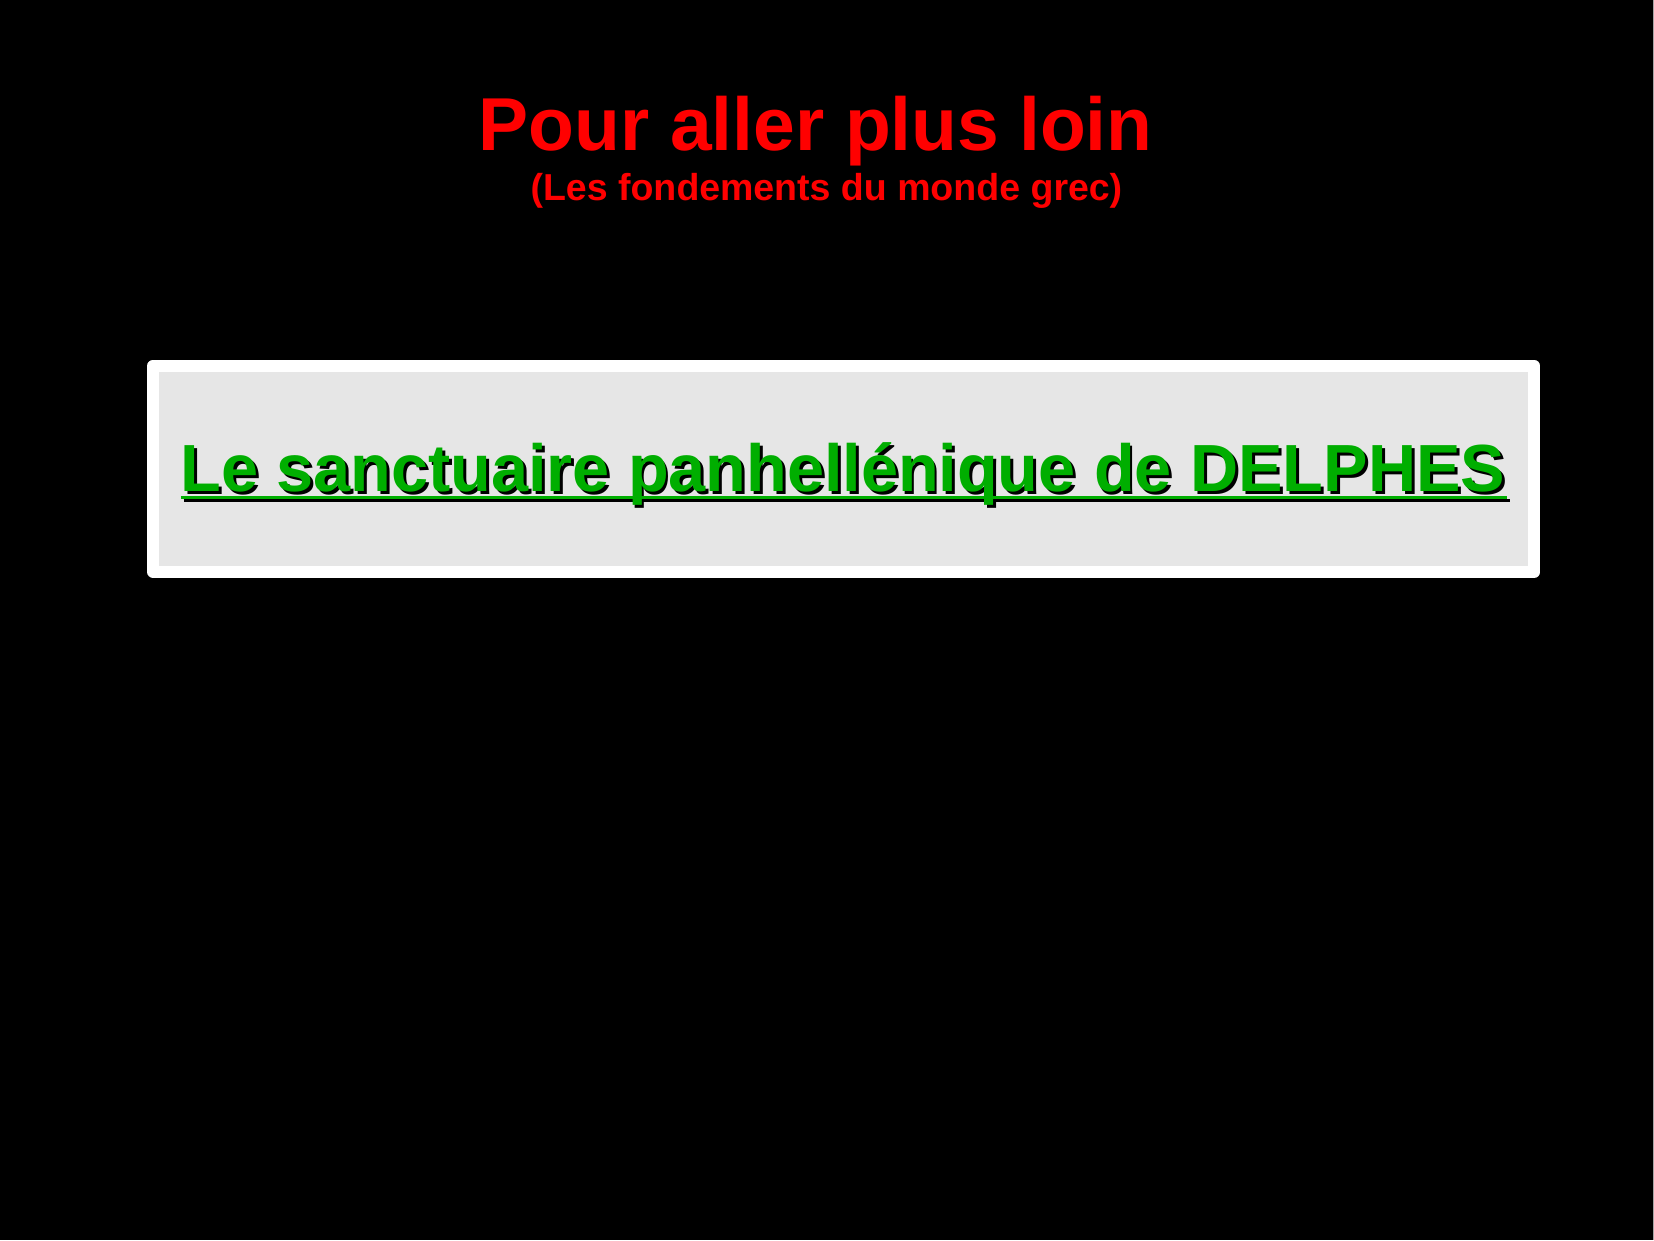

Pour aller plus loin
(Les fondements du monde grec)
Le sanctuaire panhellénique de DELPHES